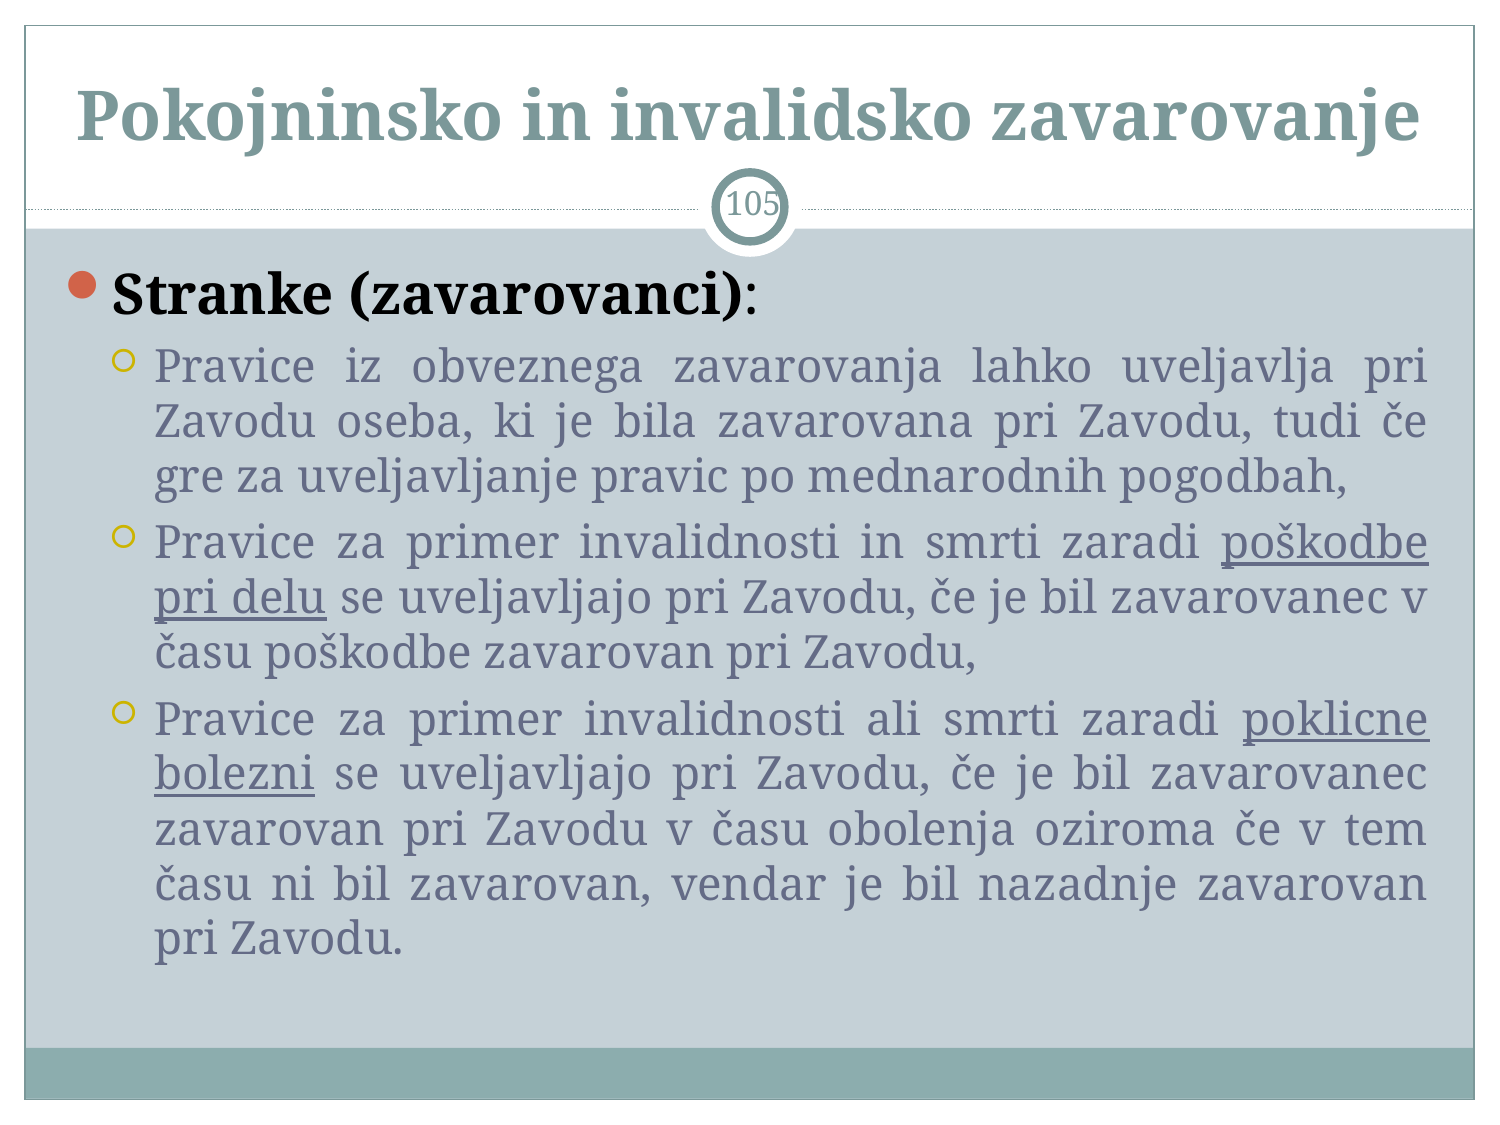

# Pokojninsko in invalidsko zavarovanje
Stranke (zavarovanci):
Pravice iz obveznega zavarovanja lahko uveljavlja pri Zavodu oseba, ki je bila zavarovana pri Zavodu, tudi če gre za uveljavljanje pravic po mednarodnih pogodbah,
Pravice za primer invalidnosti in smrti zaradi poškodbe pri delu se uveljavljajo pri Zavodu, če je bil zavarovanec v času poškodbe zavarovan pri Zavodu,
Pravice za primer invalidnosti ali smrti zaradi poklicne bolezni se uveljavljajo pri Zavodu, če je bil zavarovanec zavarovan pri Zavodu v času obolenja oziroma če v tem času ni bil zavarovan, vendar je bil nazadnje zavarovan pri Zavodu.